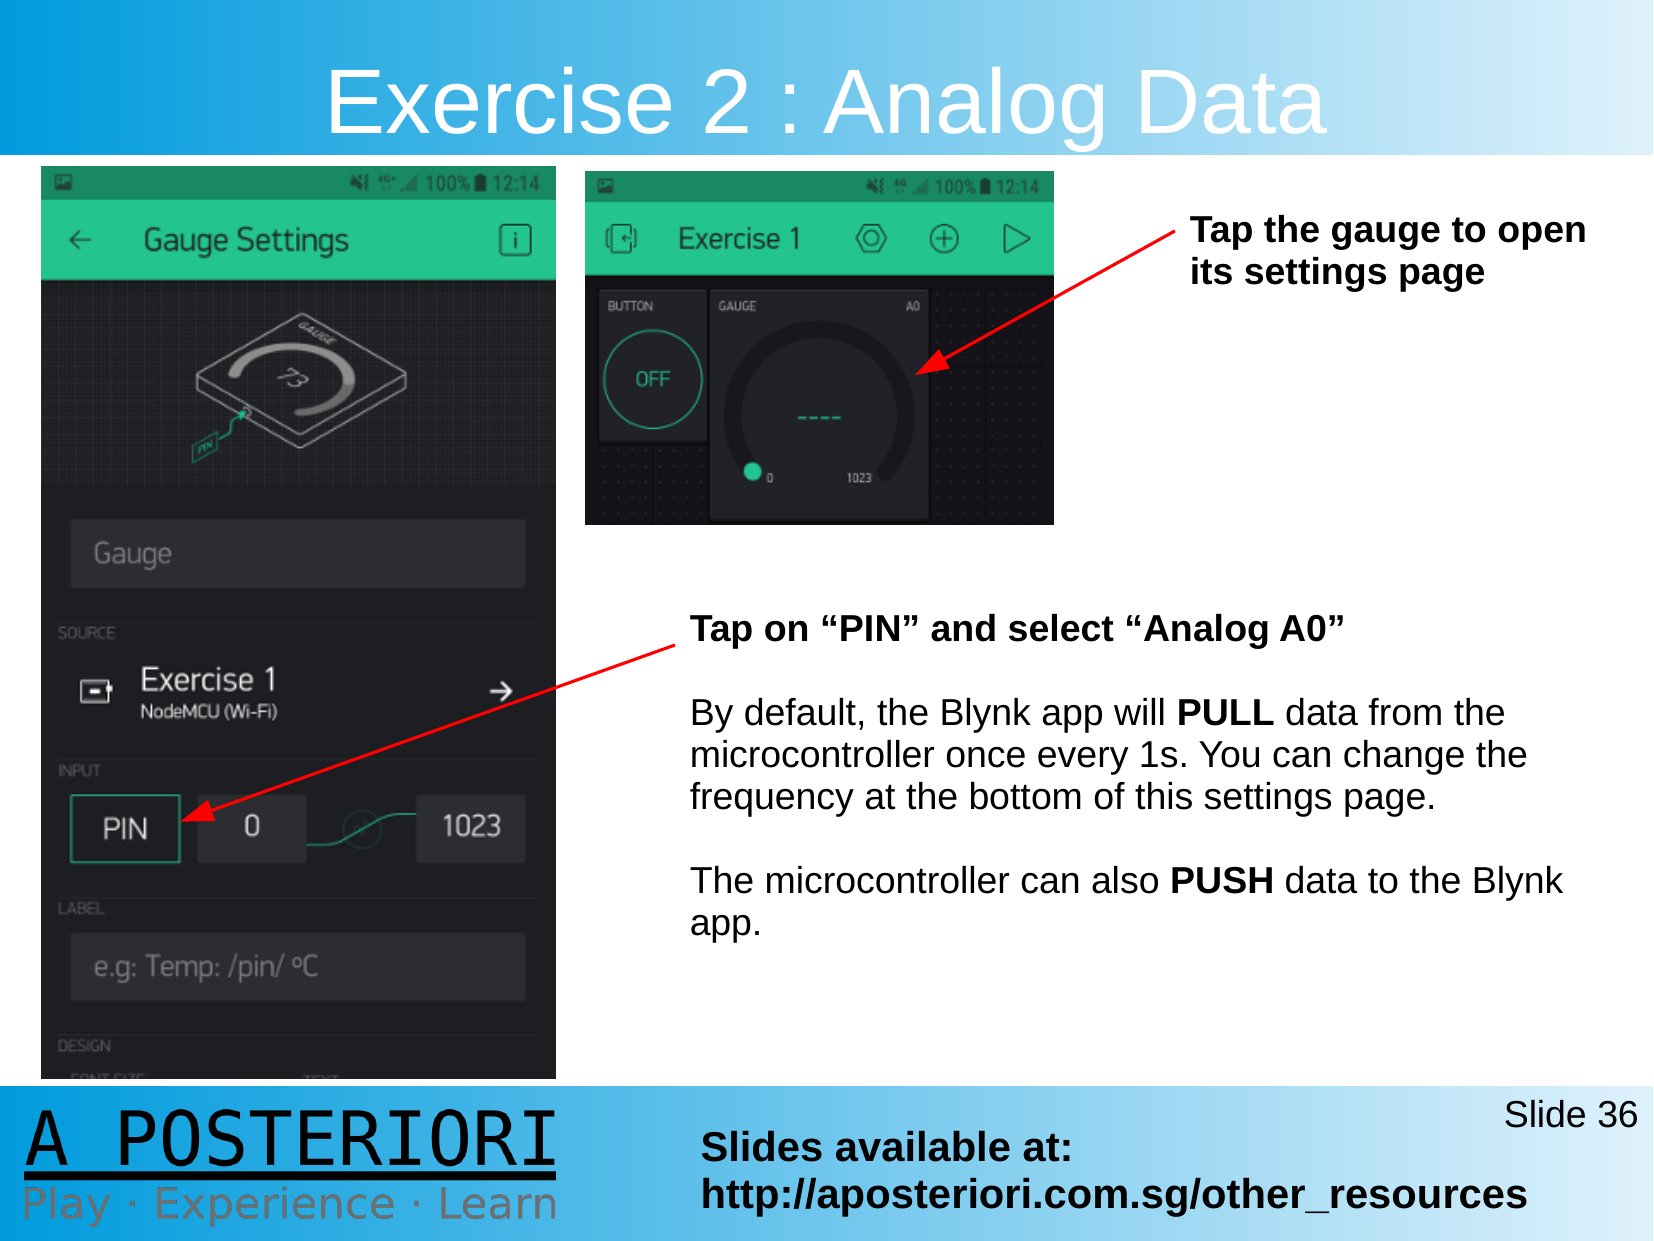

# Exercise 2 : Analog Data
Tap the gauge to open its settings page
Tap on “PIN” and select “Analog A0”
By default, the Blynk app will PULL data from the microcontroller once every 1s. You can change the frequency at the bottom of this settings page.
The microcontroller can also PUSH data to the Blynk app.